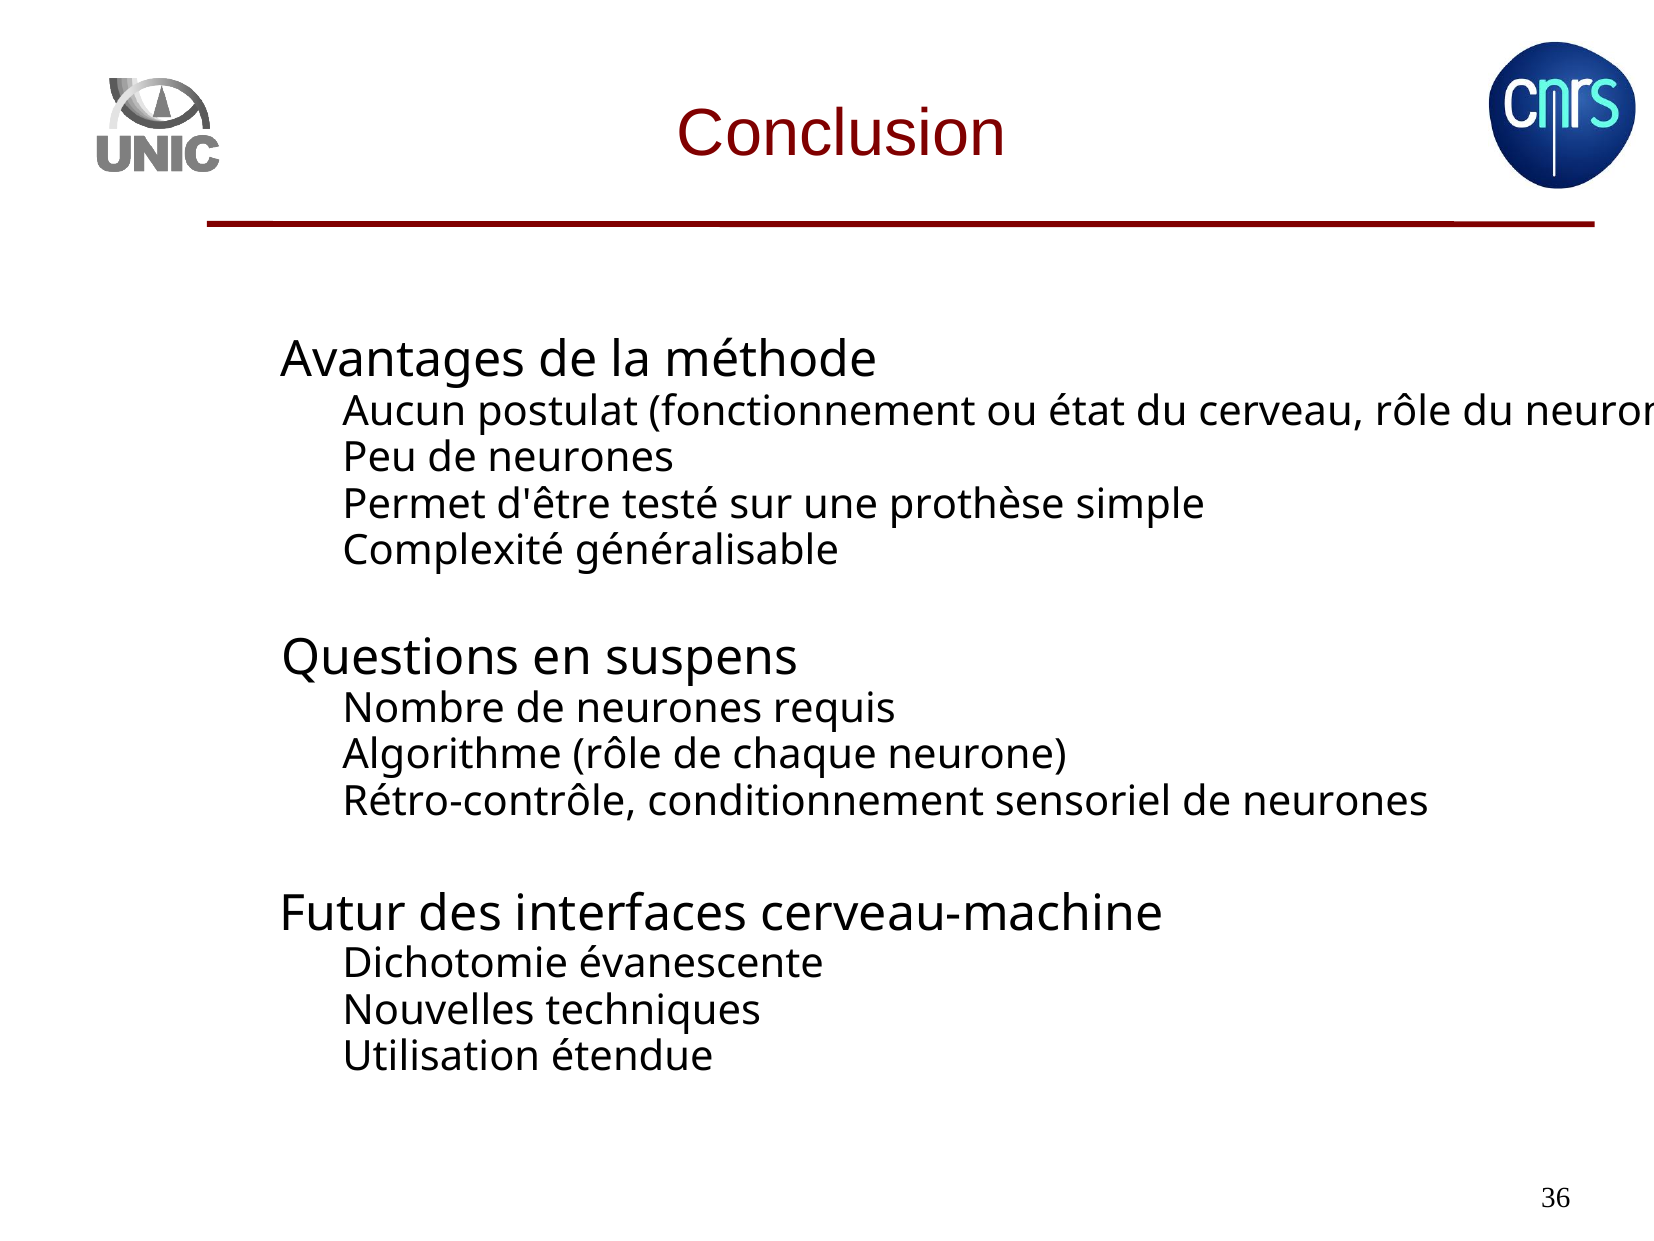

Conclusion
 Avantages de la méthode
 	Aucun postulat (fonctionnement ou état du cerveau, rôle du neurone)
 	Peu de neurones
 	Permet d'être testé sur une prothèse simple
 	Complexité généralisable
 Questions en suspens
 	Nombre de neurones requis
 	Algorithme (rôle de chaque neurone)
 	Rétro-contrôle, conditionnement sensoriel de neurones
 Futur des interfaces cerveau-machine
 	Dichotomie évanescente
	Nouvelles techniques
 	Utilisation étendue